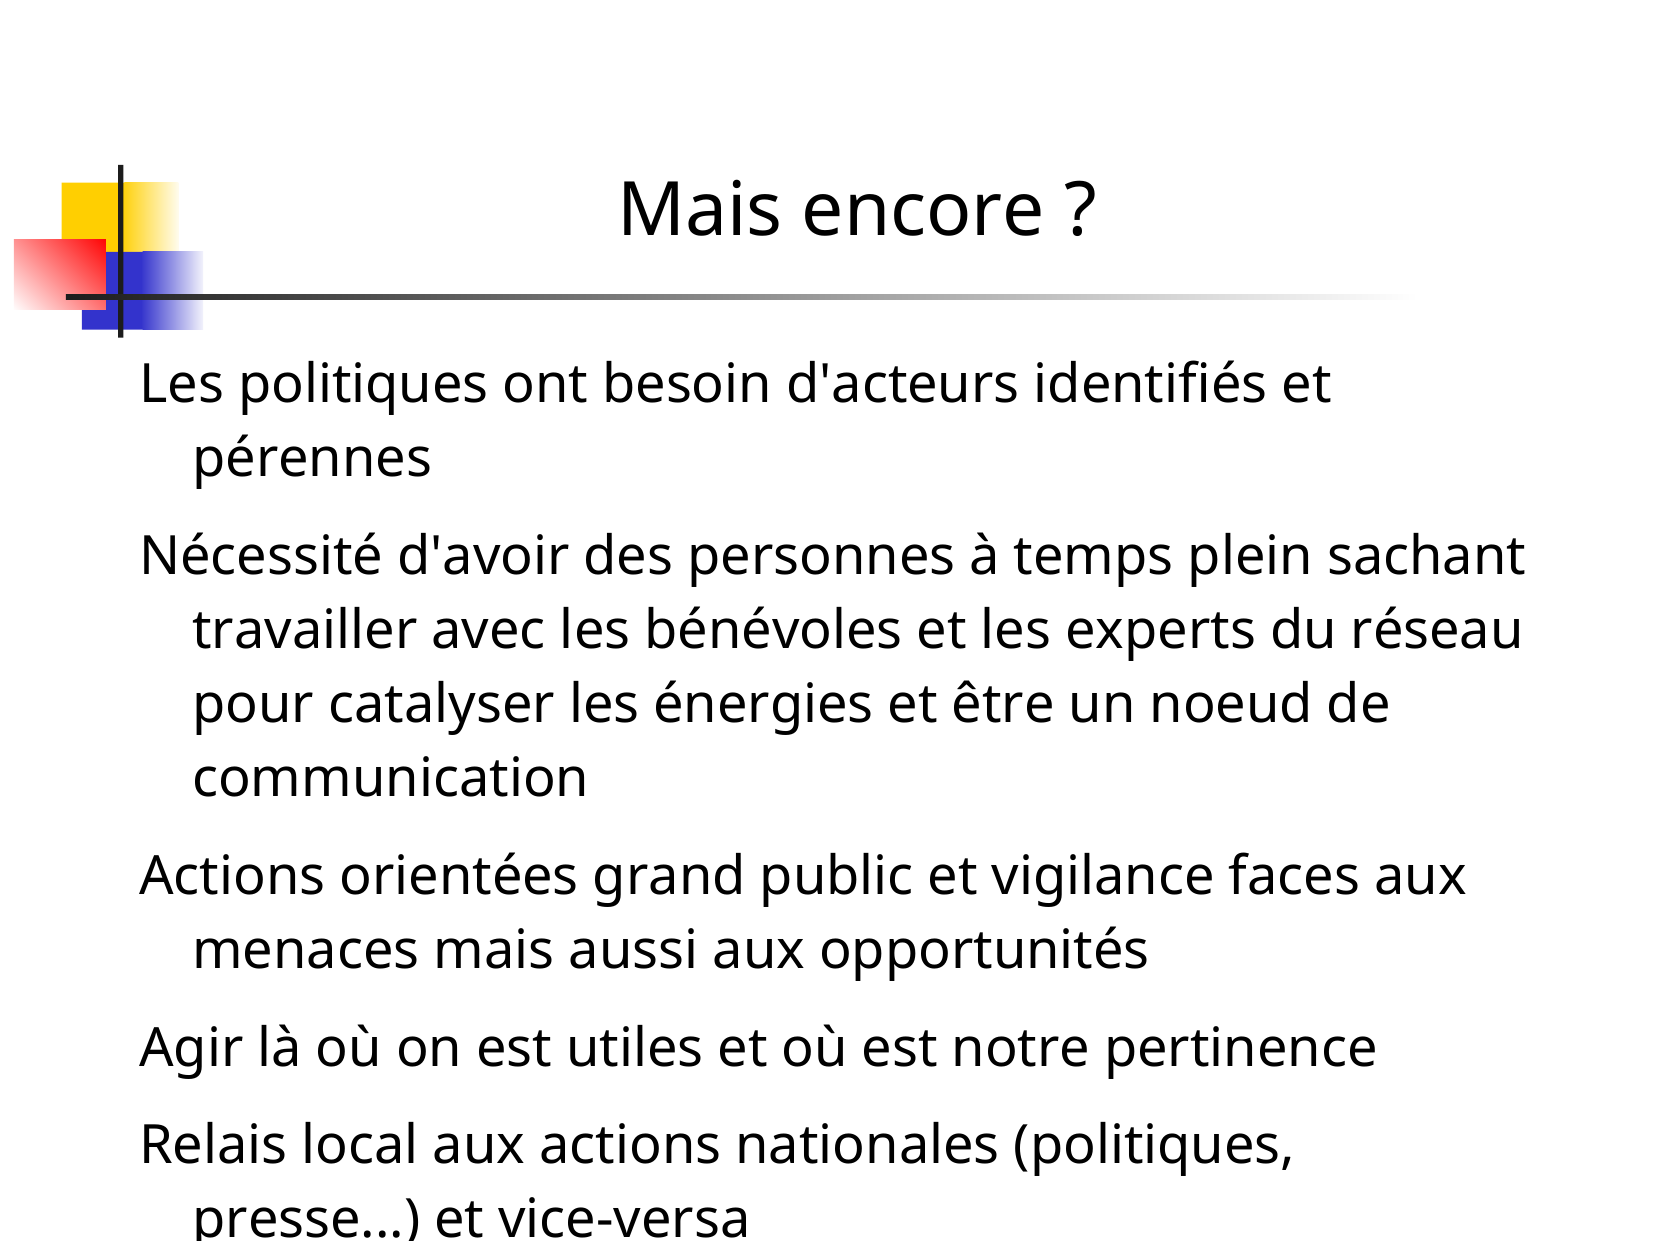

# Mais encore ?
Les politiques ont besoin d'acteurs identifiés et pérennes
Nécessité d'avoir des personnes à temps plein sachant travailler avec les bénévoles et les experts du réseau pour catalyser les énergies et être un noeud de communication
Actions orientées grand public et vigilance faces aux menaces mais aussi aux opportunités
Agir là où on est utiles et où est notre pertinence
Relais local aux actions nationales (politiques, presse...) et vice-versa